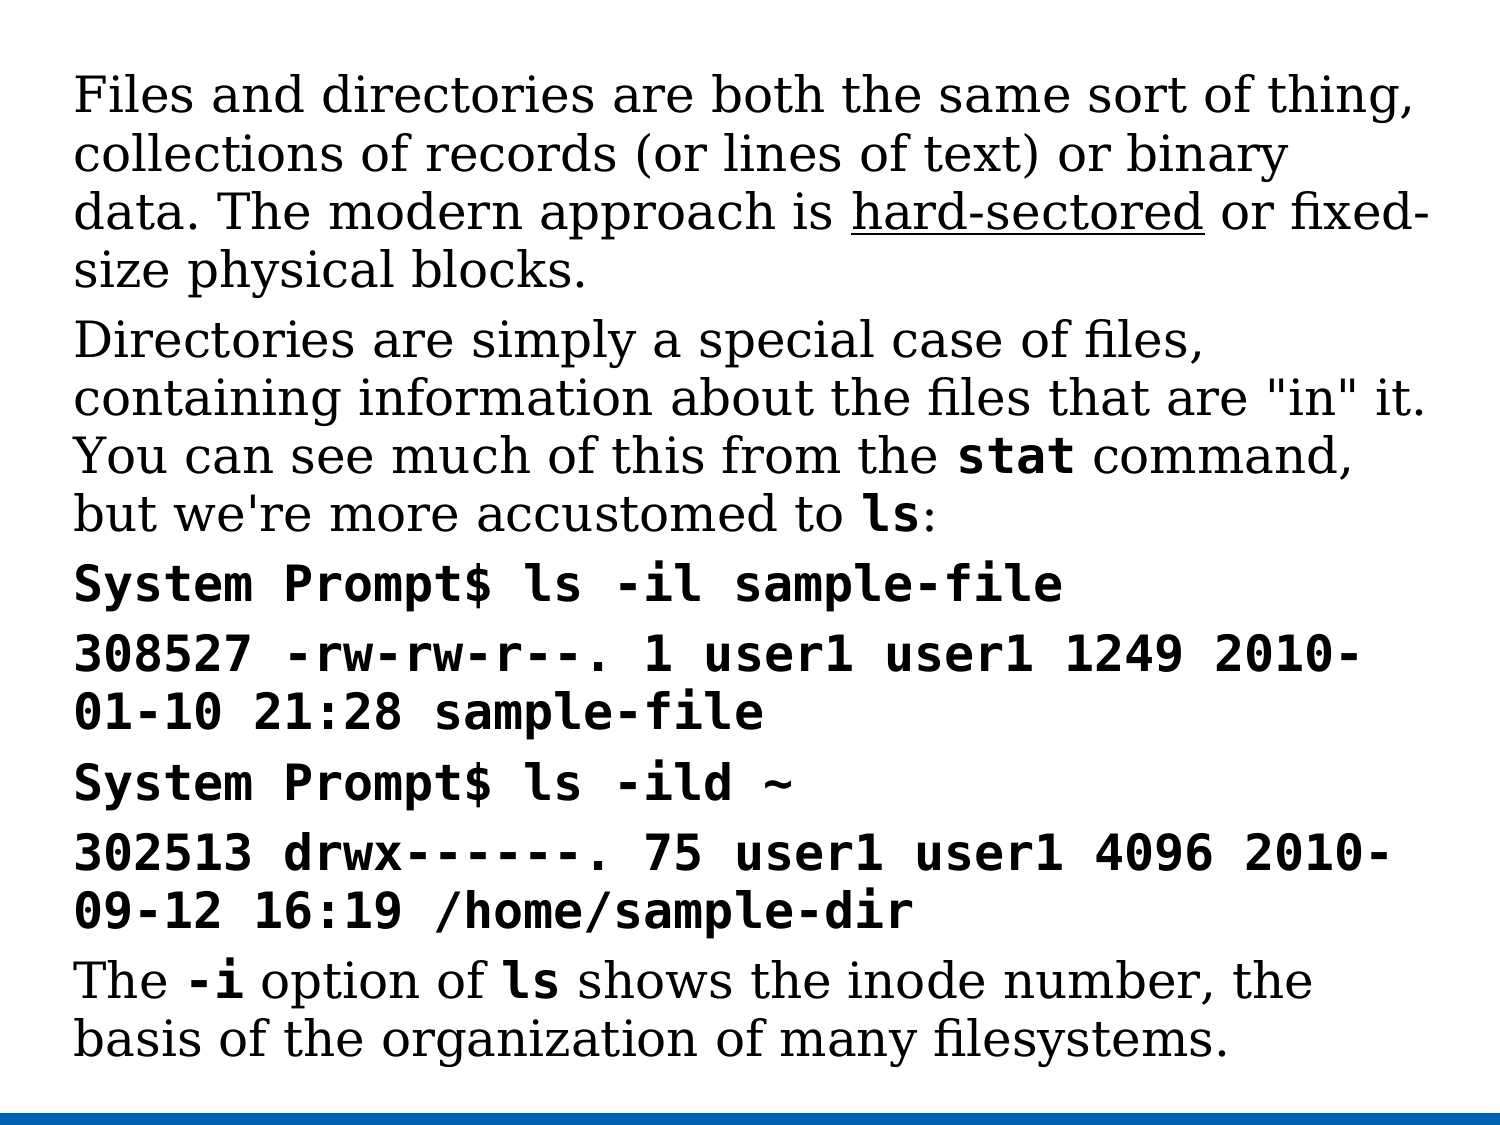

Files and directories are both the same sort of thing, collections of records (or lines of text) or binary data. The modern approach is hard-sectored or fixed-size physical blocks.
Directories are simply a special case of files, containing information about the files that are "in" it. You can see much of this from the stat command, but we're more accustomed to ls:
System Prompt$ ls -il sample-file
308527 -rw-rw-r--. 1 user1 user1 1249 2010-01-10 21:28 sample-file
System Prompt$ ls -ild ~
302513 drwx------. 75 user1 user1 4096 2010-09-12 16:19 /home/sample-dir
The -i option of ls shows the inode number, the basis of the organization of many filesystems.